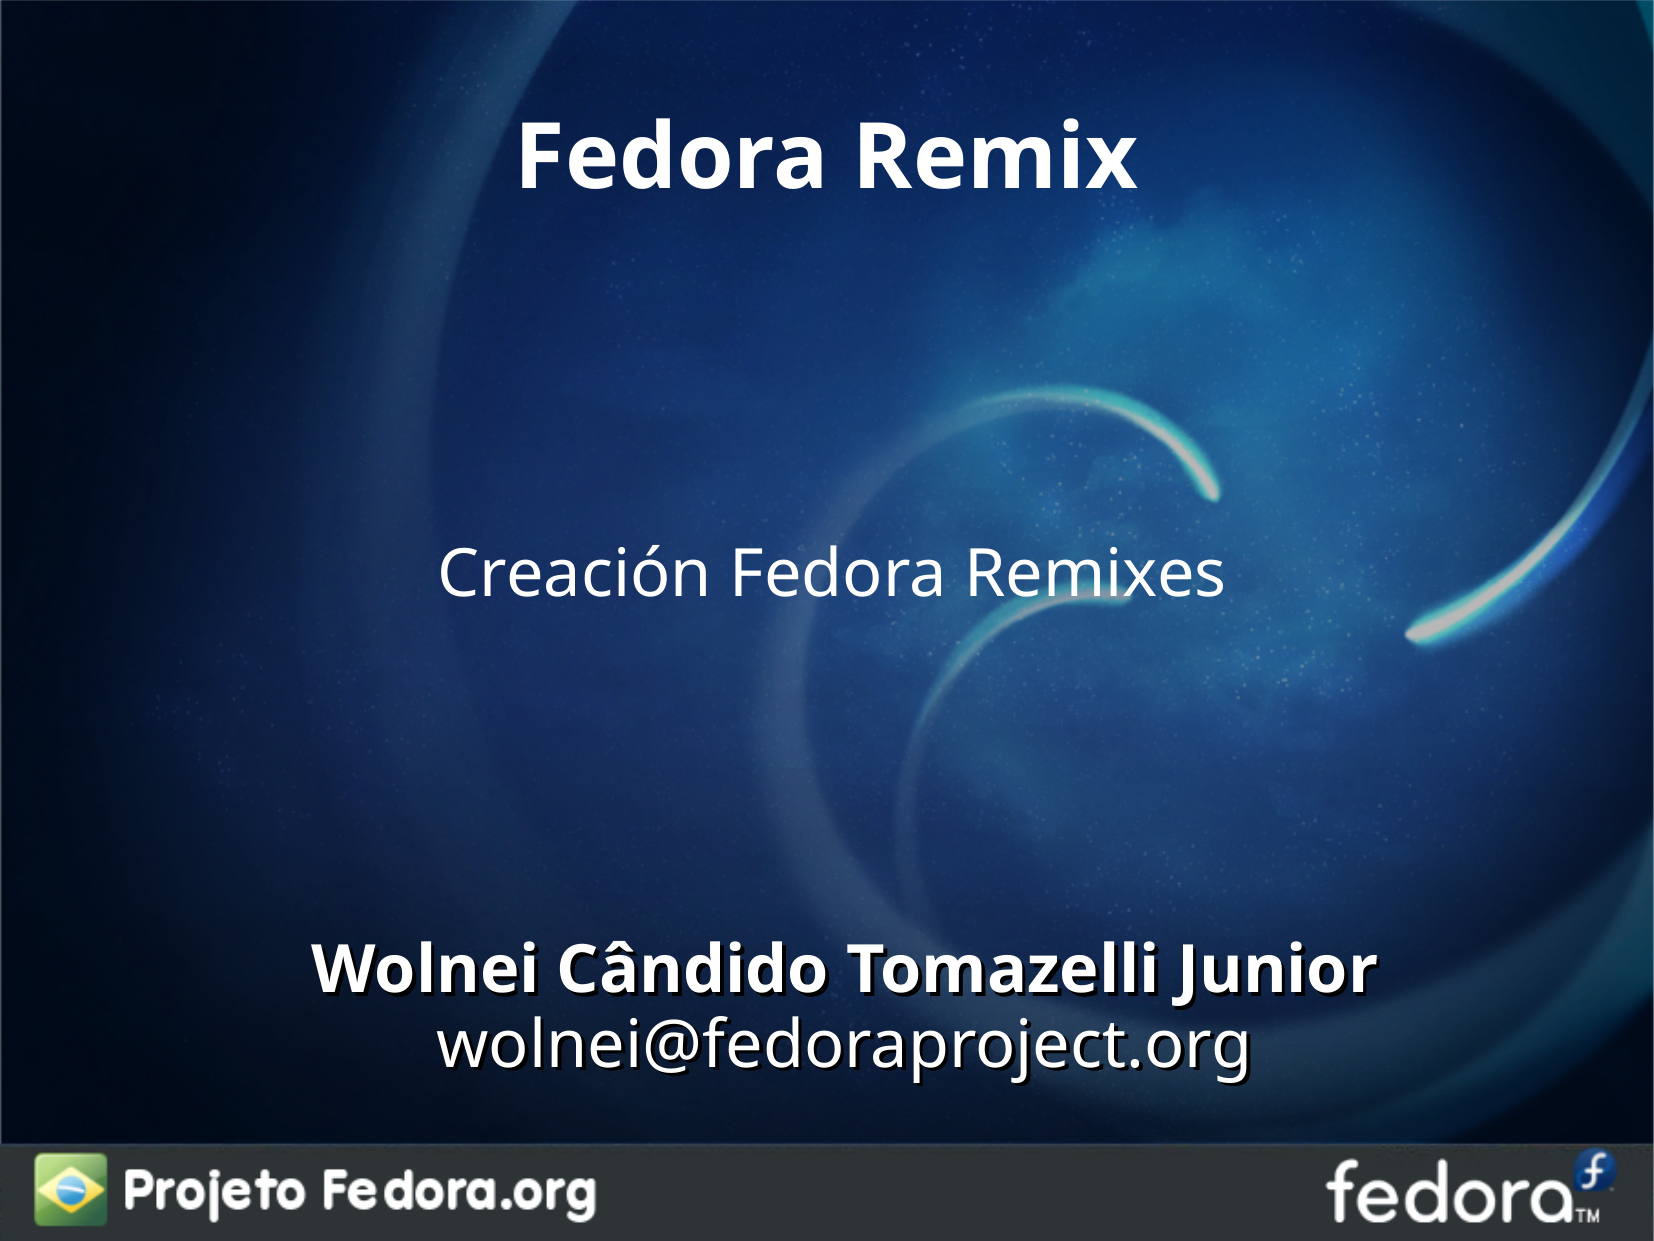

# Fedora Remix
Creación Fedora Remixes
Wolnei Cândido Tomazelli Junior
wolnei@fedoraproject.org